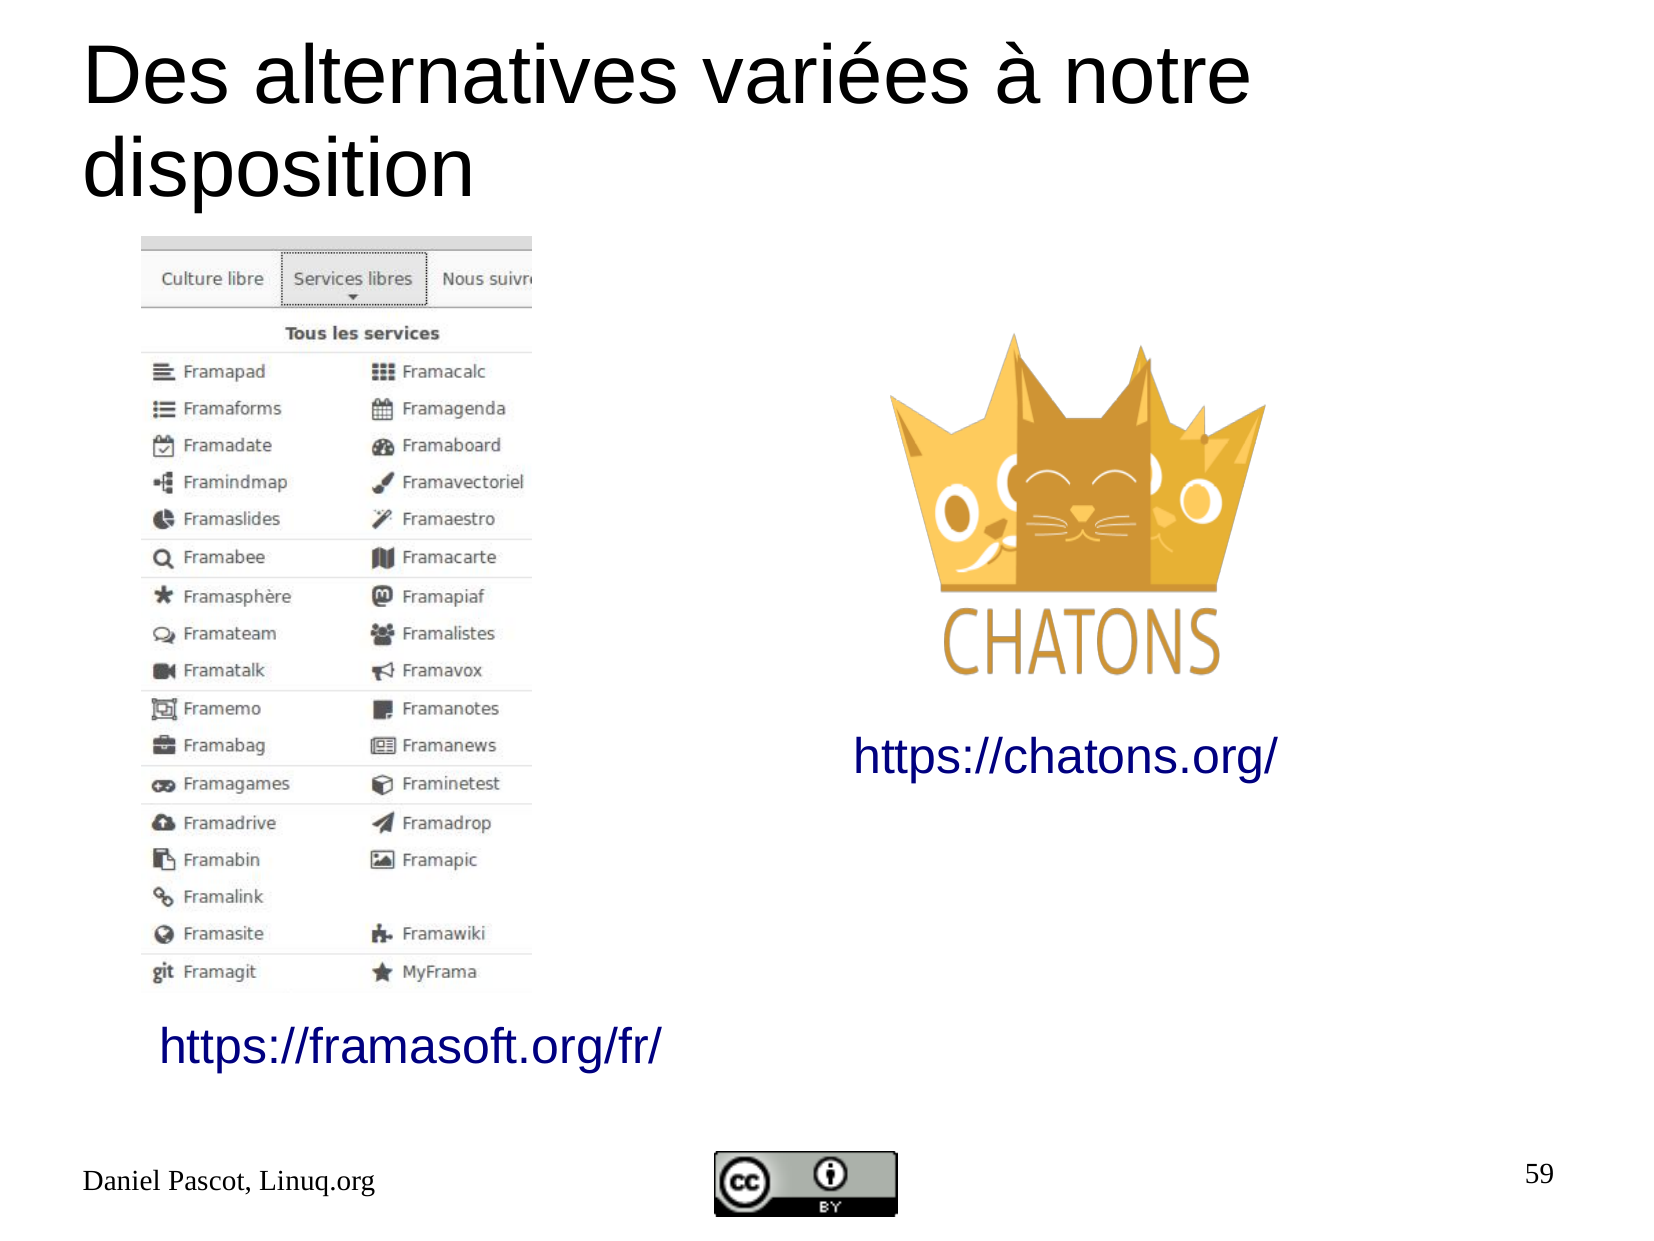

# Des alternatives variées à notre disposition
https://chatons.org/
https://framasoft.org/fr/
59
15-08- 2018